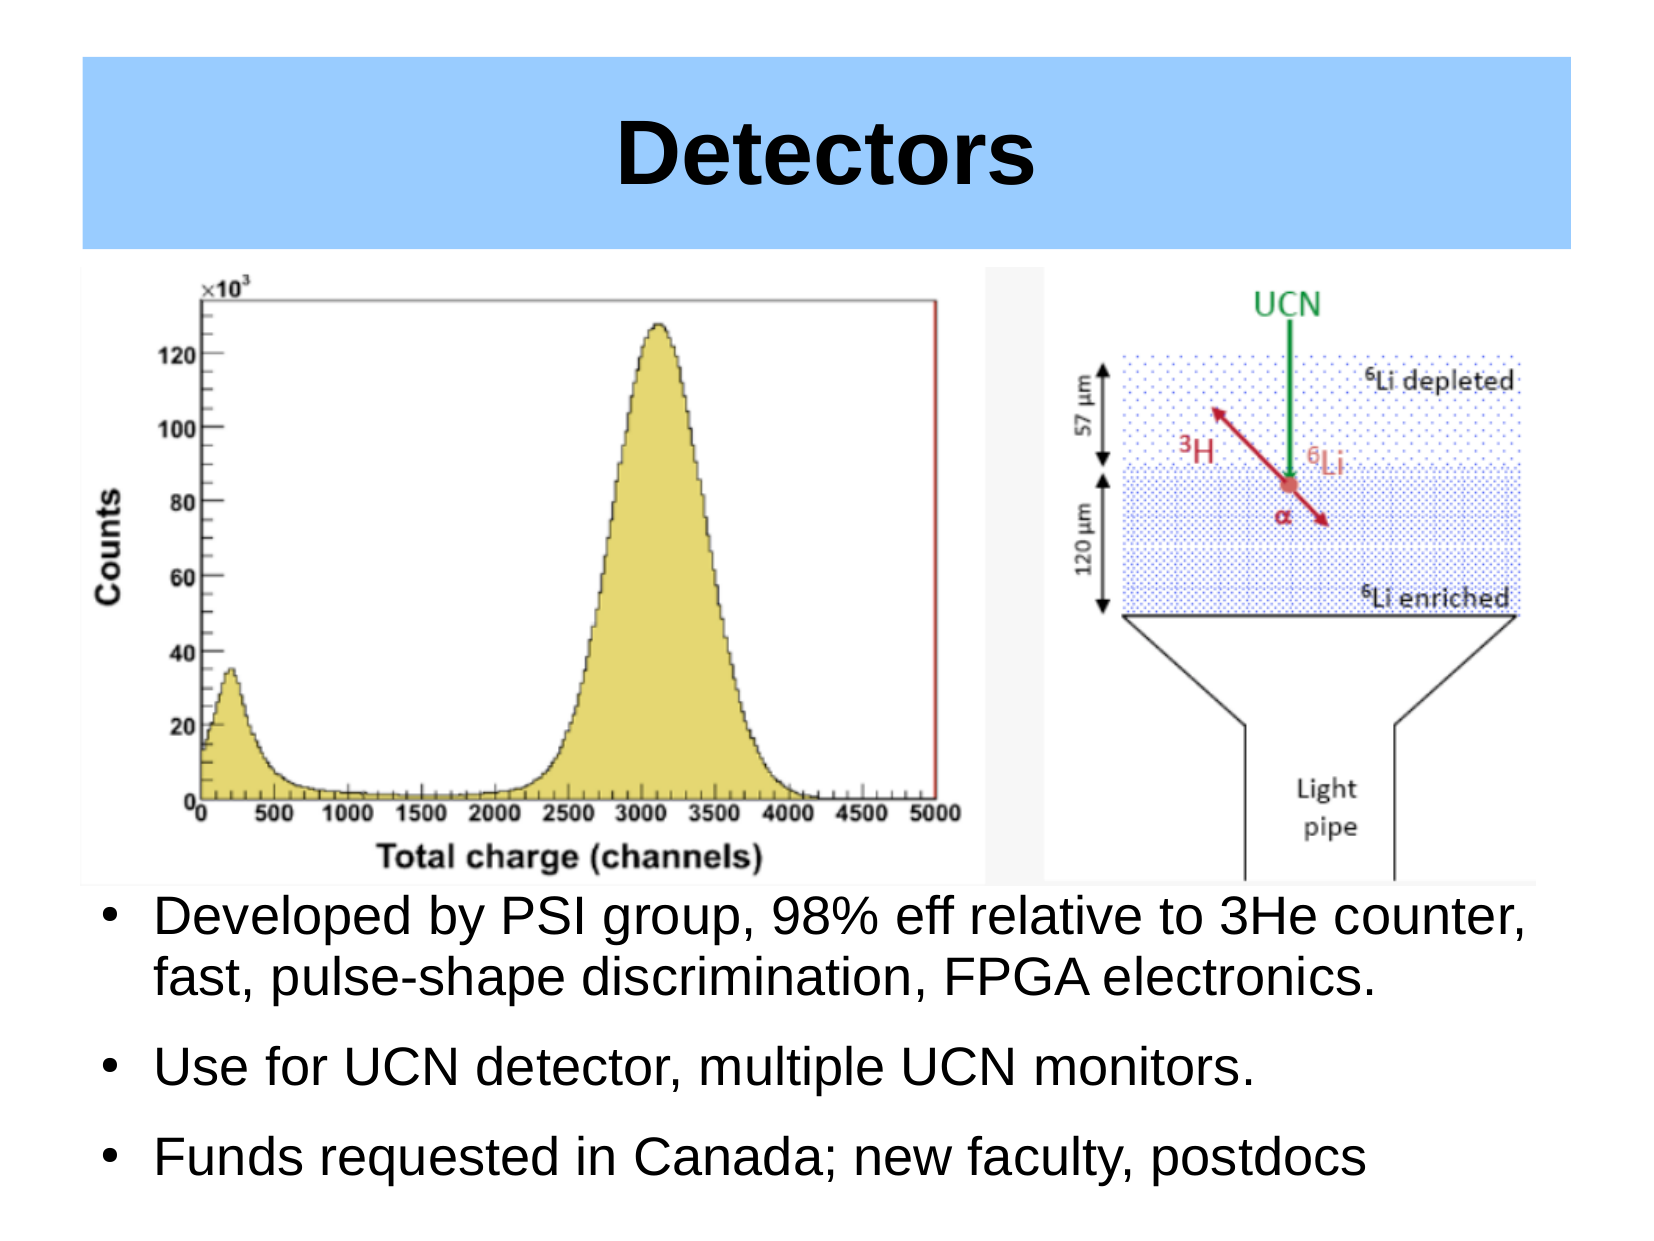

# Detectors
Developed by PSI group, 98% eff relative to 3He counter, fast, pulse-shape discrimination, FPGA electronics.
Use for UCN detector, multiple UCN monitors.
Funds requested in Canada; new faculty, postdocs